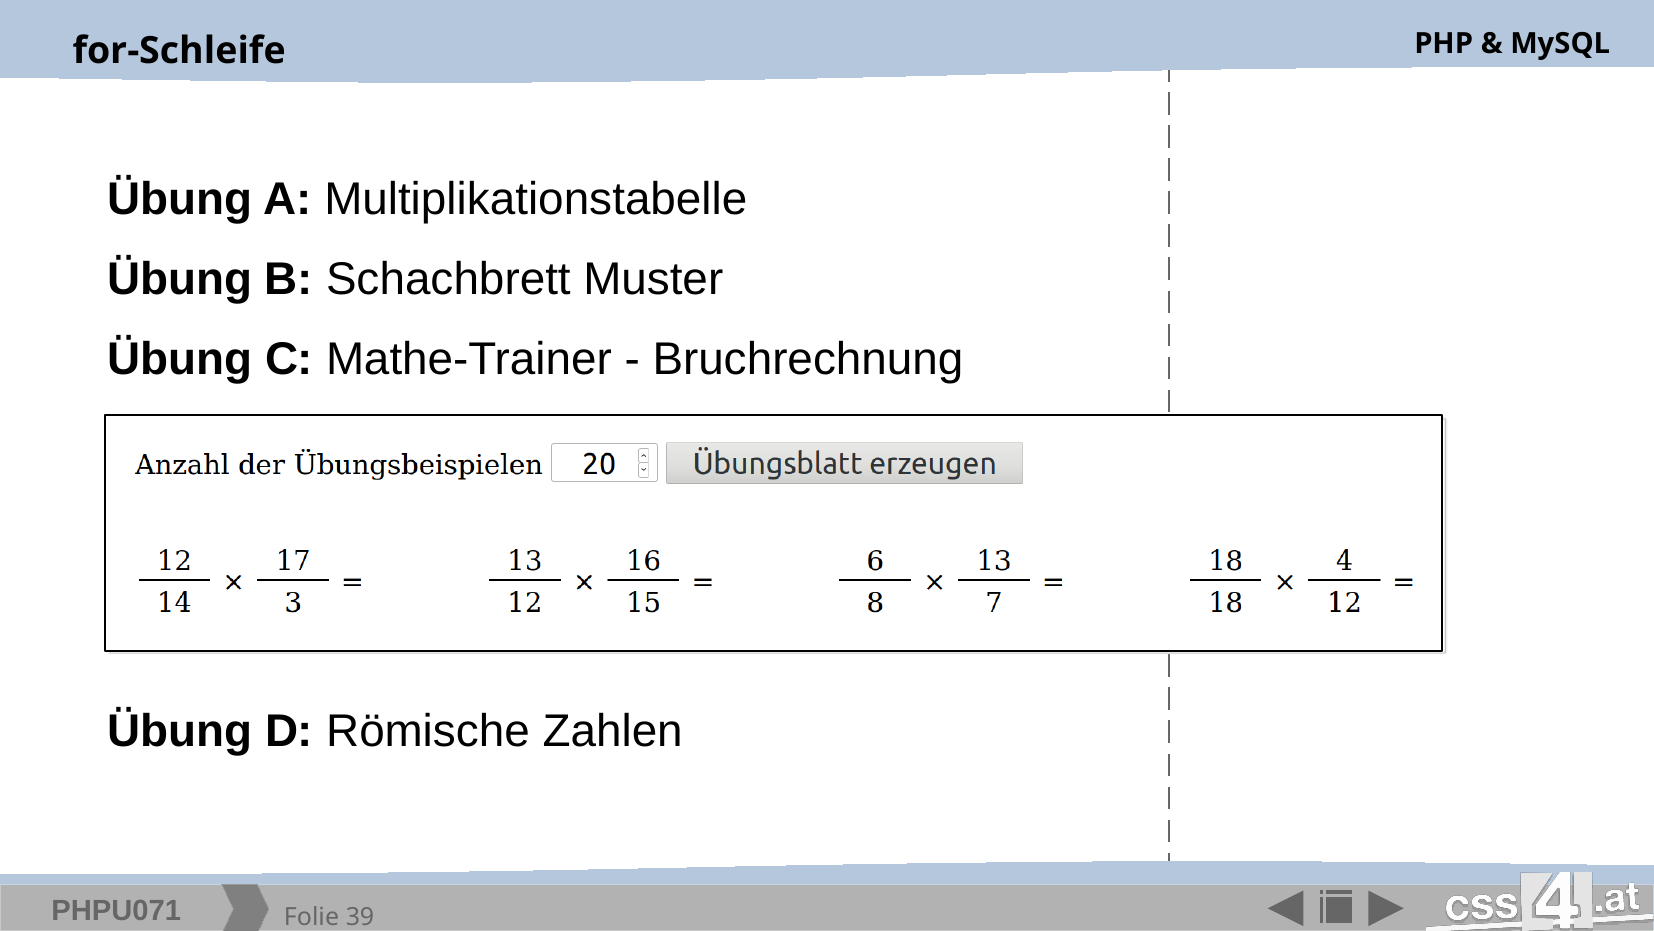

PHP & MySQL
for-Schleife
Übung A: Multiplikationstabelle
Übung B: Schachbrett Muster
Übung C: Mathe-Trainer - Bruchrechnung
Übung D: Römische Zahlen
PHPU071
Folie